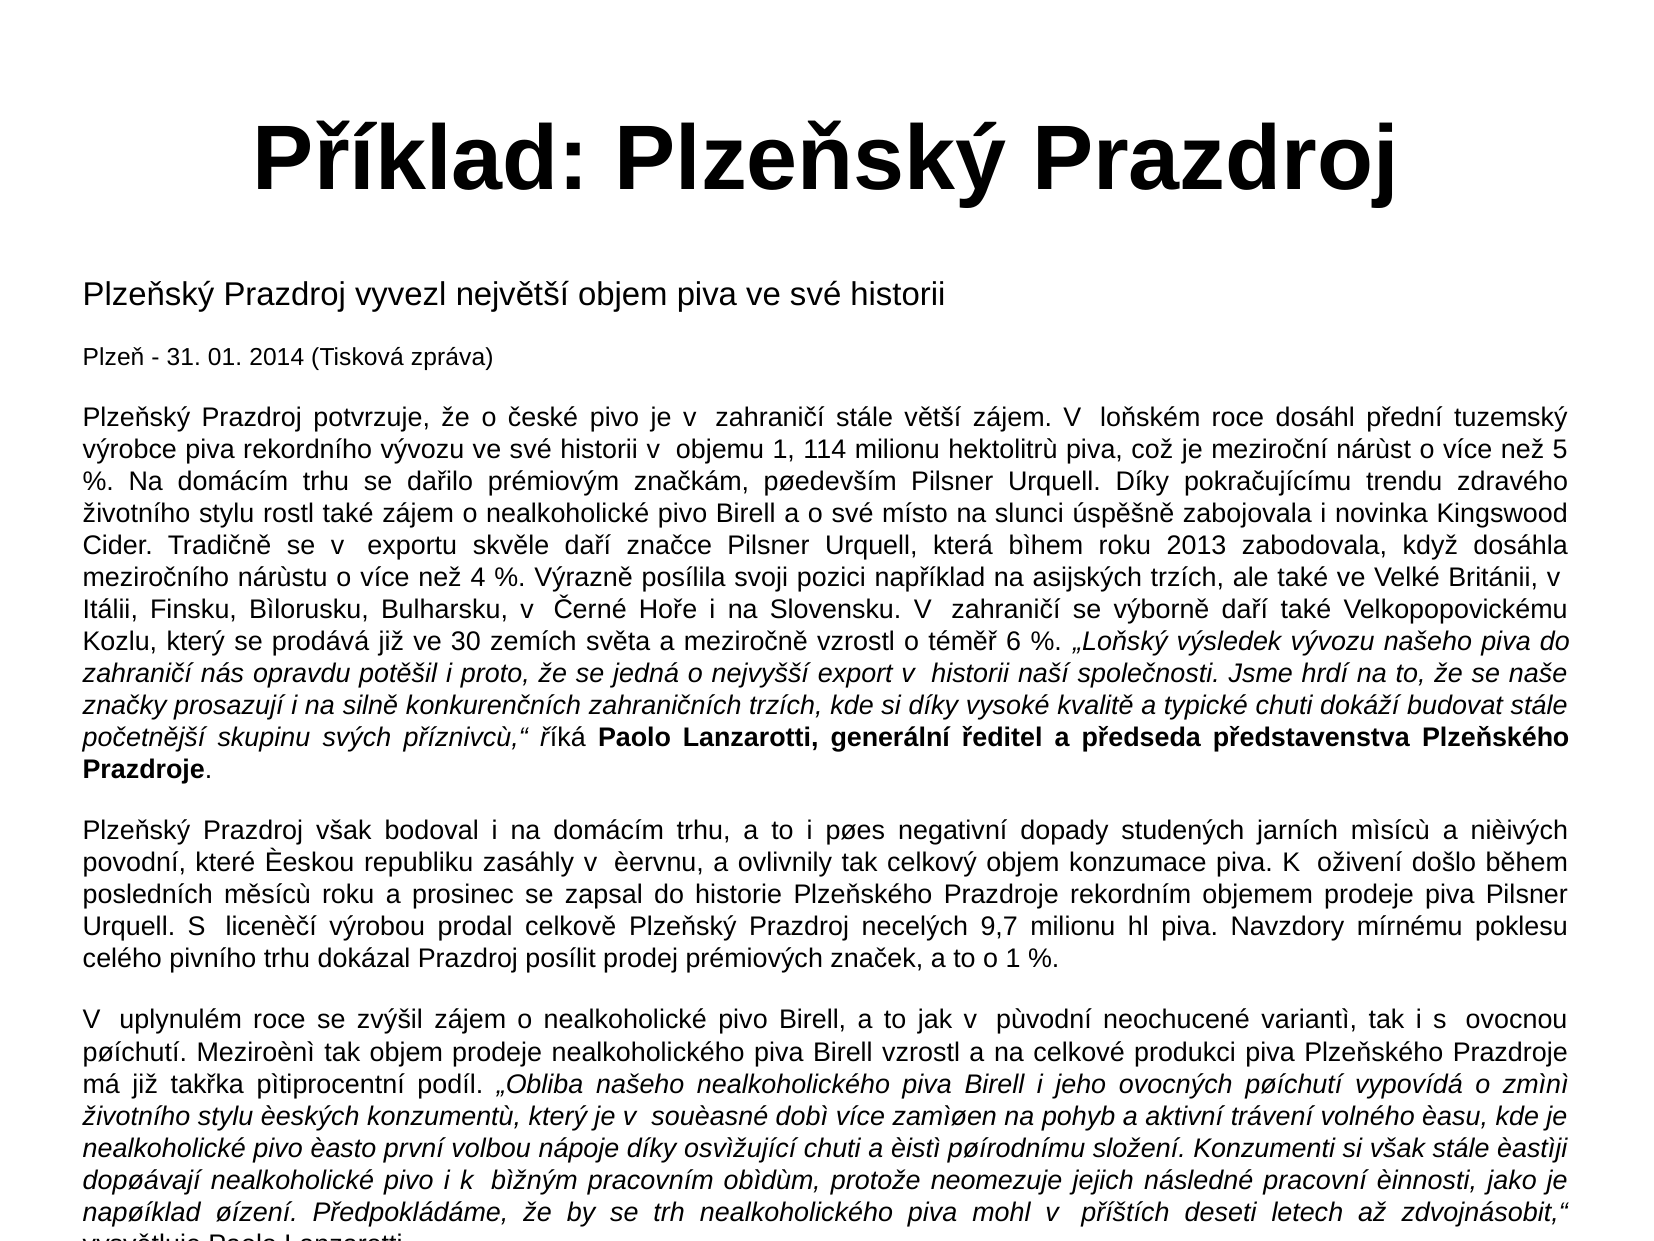

# Příklad: Plzeňský Prazdroj
Plzeňský Prazdroj vyvezl největší objem piva ve své historii
Plzeň - 31. 01. 2014 (Tisková zpráva)
Plzeňský Prazdroj potvrzuje, že o české pivo je v  zahraničí stále větší zájem. V  loňském roce dosáhl přední tuzemský výrobce piva rekordního vývozu ve své historii v  objemu 1, 114 milionu hektolitrù piva, což je meziroční nárùst o více než 5 %. Na domácím trhu se dařilo prémiovým značkám, pøedevším Pilsner Urquell. Díky pokračujícímu trendu zdravého životního stylu rostl také zájem o nealkoholické pivo Birell a o své místo na slunci úspěšně zabojovala i novinka Kingswood Cider. Tradičně se v  exportu skvěle daří značce Pilsner Urquell, která bìhem roku 2013 zabodovala, když dosáhla meziročního nárùstu o více než 4 %. Výrazně posílila svoji pozici například na asijských trzích, ale také ve Velké Británii, v  Itálii, Finsku, Bìlorusku, Bulharsku, v  Černé Hoře i na Slovensku. V  zahraničí se výborně daří také Velkopopovickému Kozlu, který se prodává již ve 30 zemích světa a meziročně vzrostl o téměř 6 %. „Loňský výsledek vývozu našeho piva do zahraničí nás opravdu potěšil i proto, že se jedná o nejvyšší export v  historii naší společnosti. Jsme hrdí na to, že se naše značky prosazují i na silně konkurenčních zahraničních trzích, kde si díky vysoké kvalitě a typické chuti dokáží budovat stále početnější skupinu svých příznivcù,“ říká Paolo Lanzarotti, generální ředitel a předseda představenstva Plzeňského Prazdroje.
Plzeňský Prazdroj však bodoval i na domácím trhu, a to i pøes negativní dopady studených jarních mìsícù a nièivých povodní, které Èeskou republiku zasáhly v  èervnu, a ovlivnily tak celkový objem konzumace piva. K  oživení došlo během posledních měsícù roku a prosinec se zapsal do historie Plzeňského Prazdroje rekordním objemem prodeje piva Pilsner Urquell. S  licenèčí výrobou prodal celkově Plzeňský Prazdroj necelých 9,7 milionu hl piva. Navzdory mírnému poklesu celého pivního trhu dokázal Prazdroj posílit prodej prémiových značek, a to o 1 %.
V  uplynulém roce se zvýšil zájem o nealkoholické pivo Birell, a to jak v  pùvodní neochucené variantì, tak i s  ovocnou pøíchutí. Meziroènì tak objem prodeje nealkoholického piva Birell vzrostl a na celkové produkci piva Plzeňského Prazdroje má již takřka pìtiprocentní podíl. „Obliba našeho nealkoholického piva Birell i jeho ovocných pøíchutí vypovídá o zmìnì životního stylu èeských konzumentù, který je v  souèasné dobì více zamìøen na pohyb a aktivní trávení volného èasu, kde je nealkoholické pivo èasto první volbou nápoje díky osvìžující chuti a èistì pøírodnímu složení. Konzumenti si však stále èastìji dopøávají nealkoholické pivo i k  bìžným pracovním obìdùm, protože neomezuje jejich následné pracovní èinnosti, jako je napøíklad øízení. Předpokládáme, že by se trh nealkoholického piva mohl v  příštích deseti letech až zdvojnásobit,“ vysvětluje Paolo Lanzarotti.